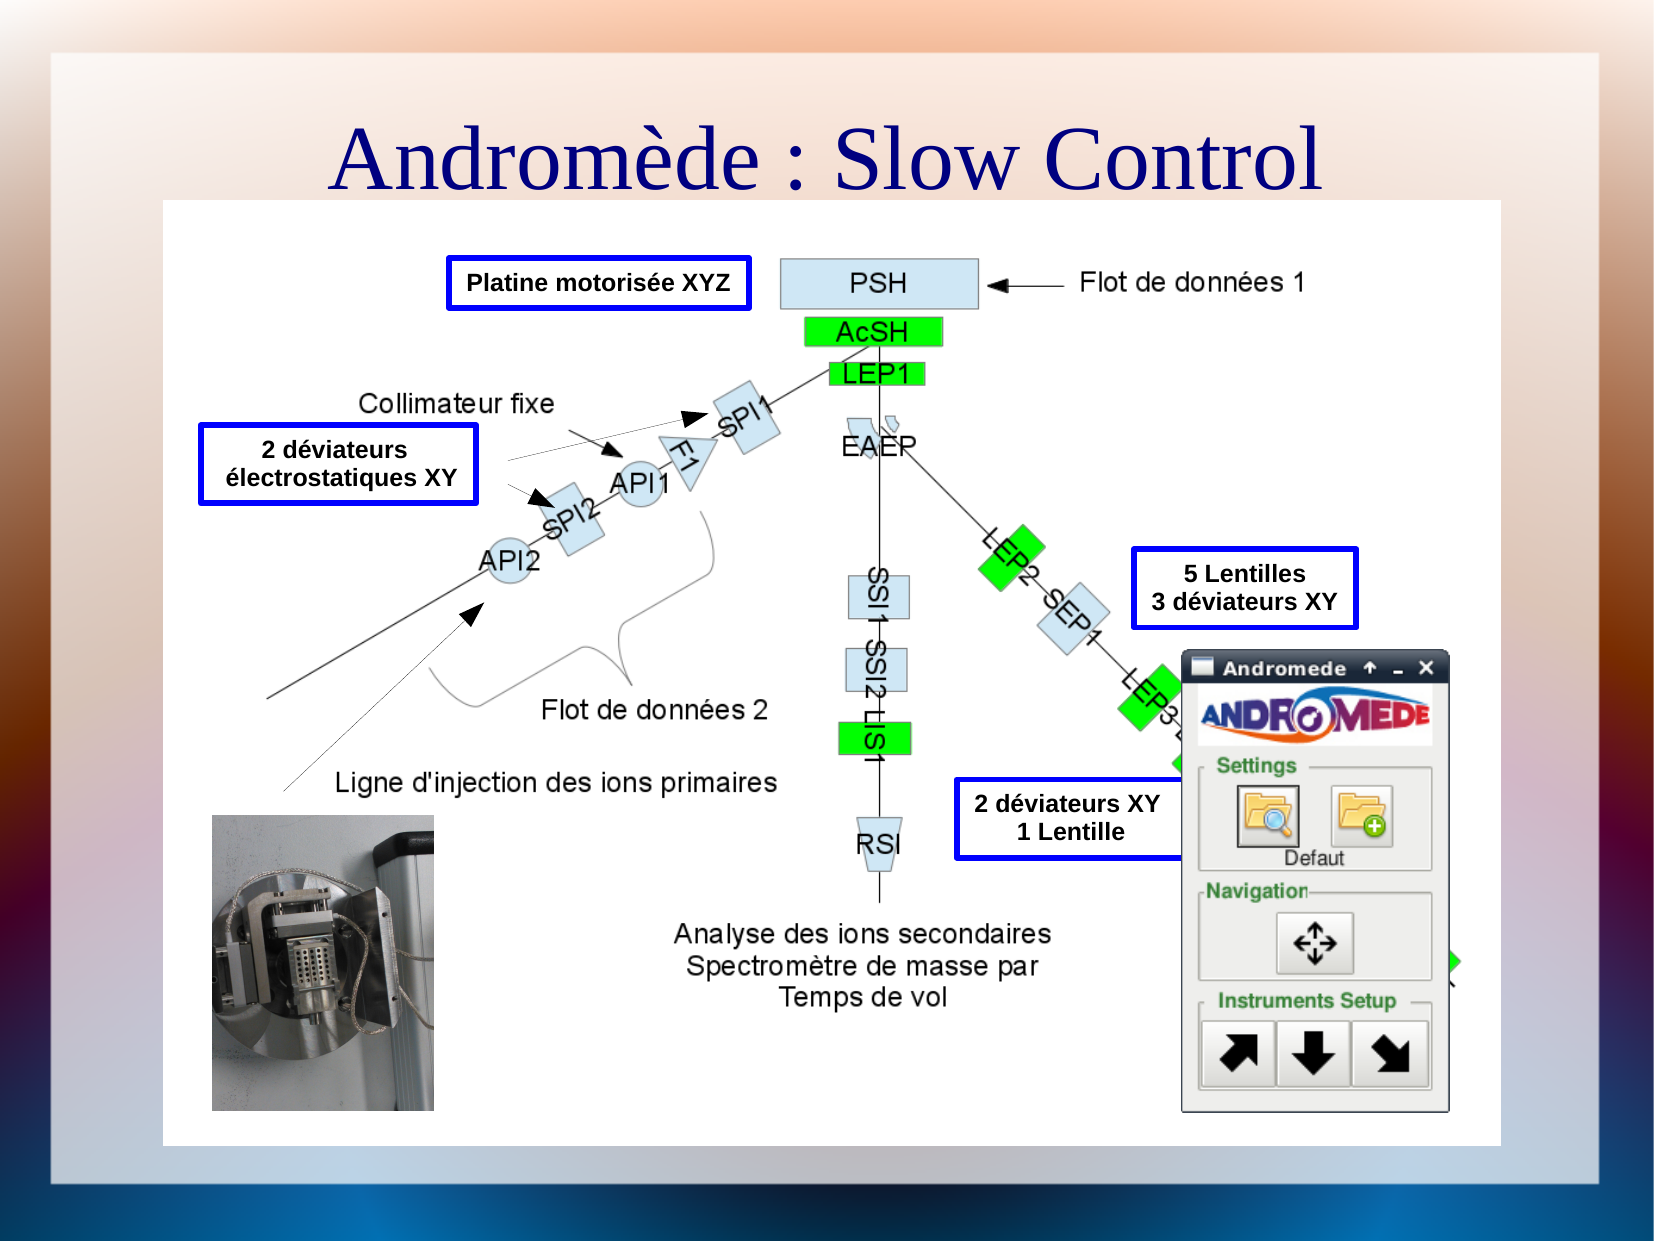

# Andromède : Slow Control
Platine motorisée XYZ
2 déviateurs
 électrostatiques XY
5 Lentilles
3 déviateurs XY
2 déviateurs XY
1 Lentille